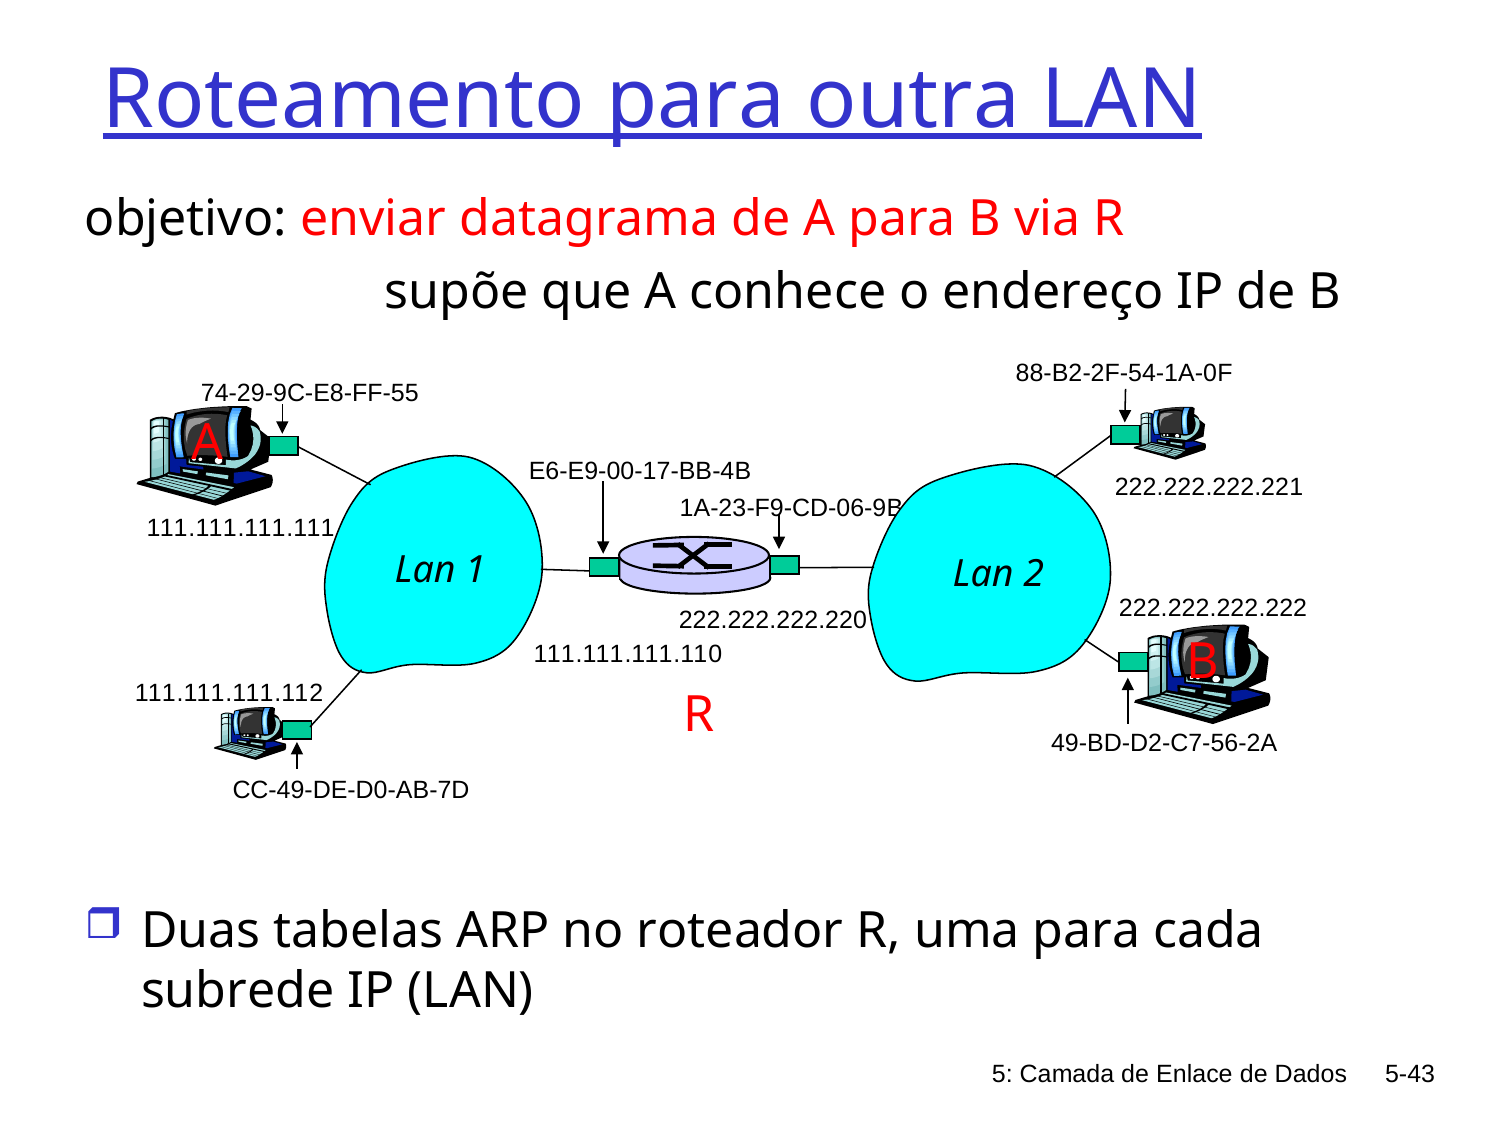

# Roteamento para outra LAN
objetivo: enviar datagrama de A para B via R
 			supõe que A conhece o endereço IP de B
Duas tabelas ARP no roteador R, uma para cada subrede IP (LAN)
88-B2-2F-54-1A-0F
74-29-9C-E8-FF-55
A
E6-E9-00-17-BB-4B
222.222.222.221
1A-23-F9-CD-06-9B
111.111.111.111
Lan 1
Lan 2
222.222.222.222
222.222.222.220
B
111.111.111.110
111.111.111.112
R
49-BD-D2-C7-56-2A
CC-49-DE-D0-AB-7D
5: Camada de Enlace de Dados